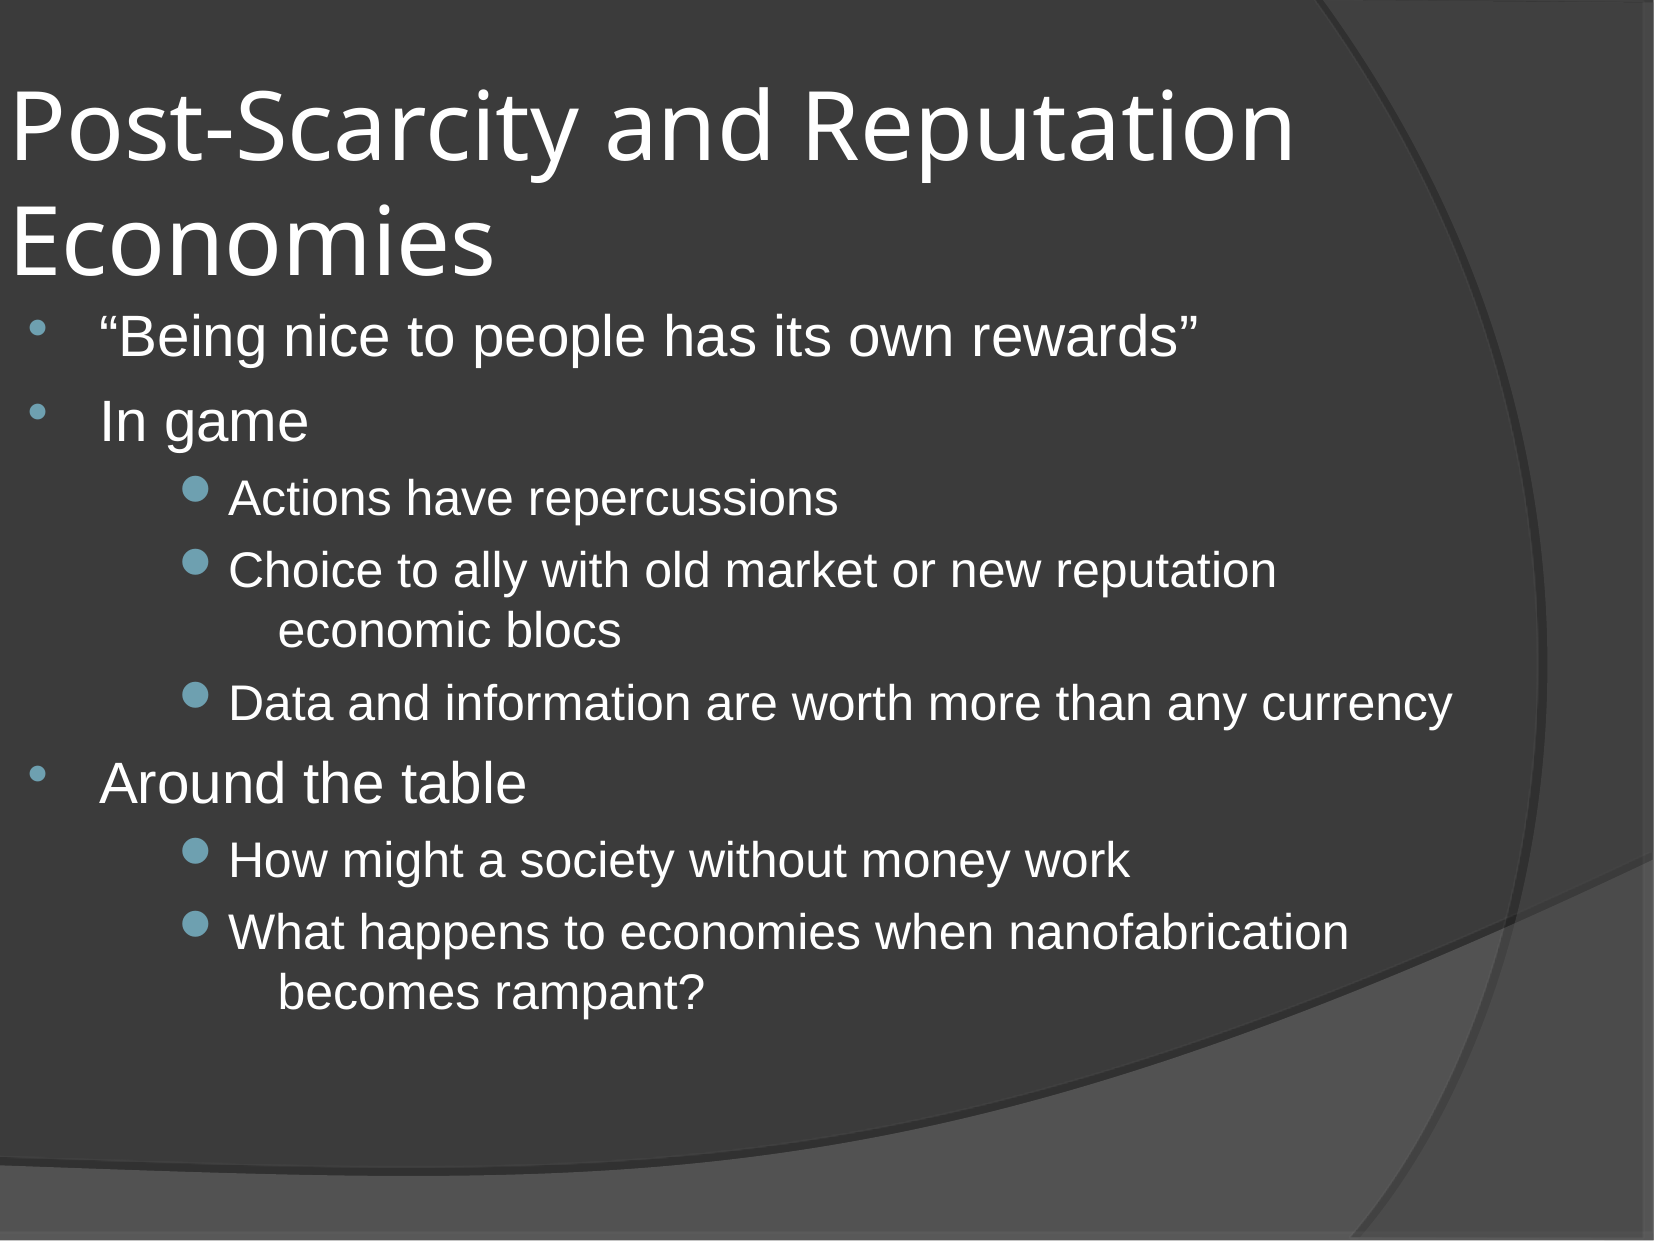

# Post-Scarcity and Reputation Economies
“Being nice to people has its own rewards”
In game
Actions have repercussions
Choice to ally with old market or new reputation economic blocs
Data and information are worth more than any currency
Around the table
How might a society without money work
What happens to economies when nanofabrication becomes rampant?